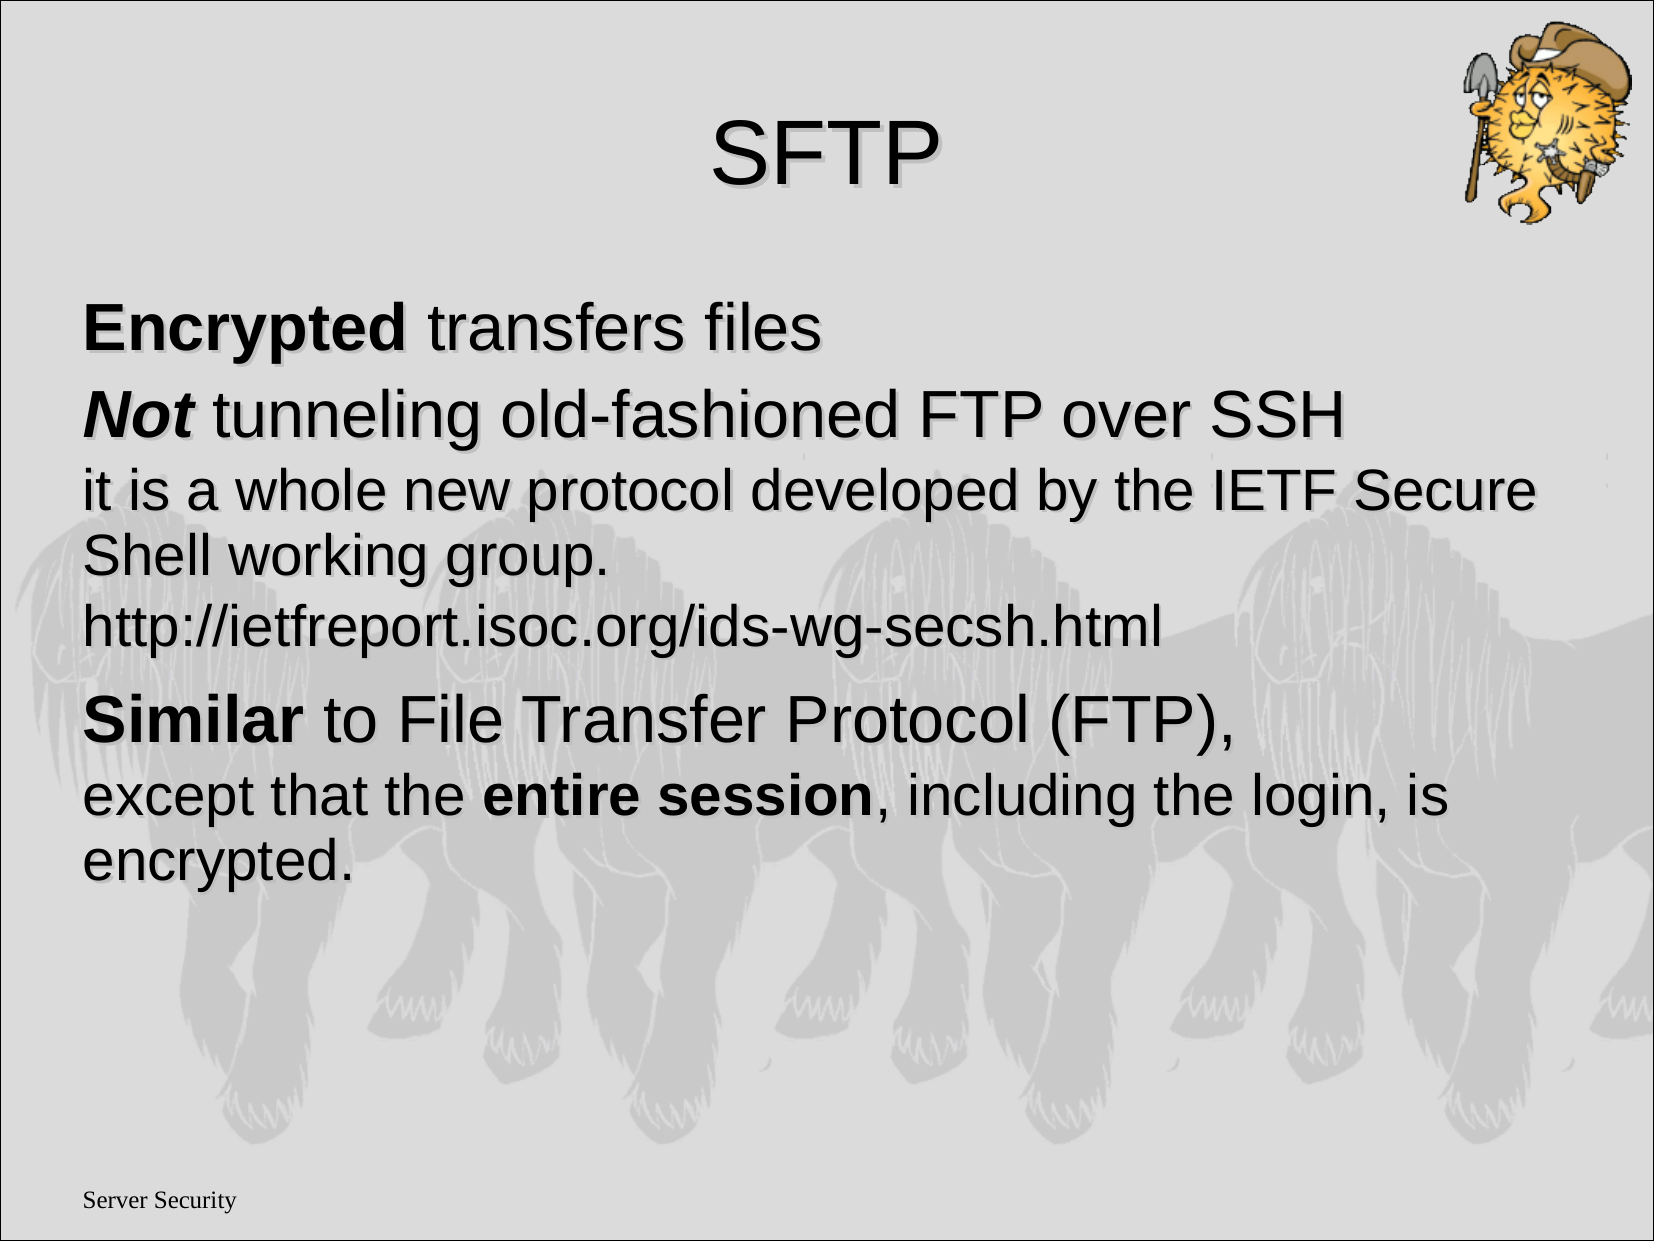

# SFTP
Encrypted transfers files
Not tunneling old-fashioned FTP over SSH
it is a whole new protocol developed by the IETF Secure Shell working group.
http://ietfreport.isoc.org/ids-wg-secsh.html
Similar to File Transfer Protocol (FTP),
except that the entire session, including the login, is encrypted.